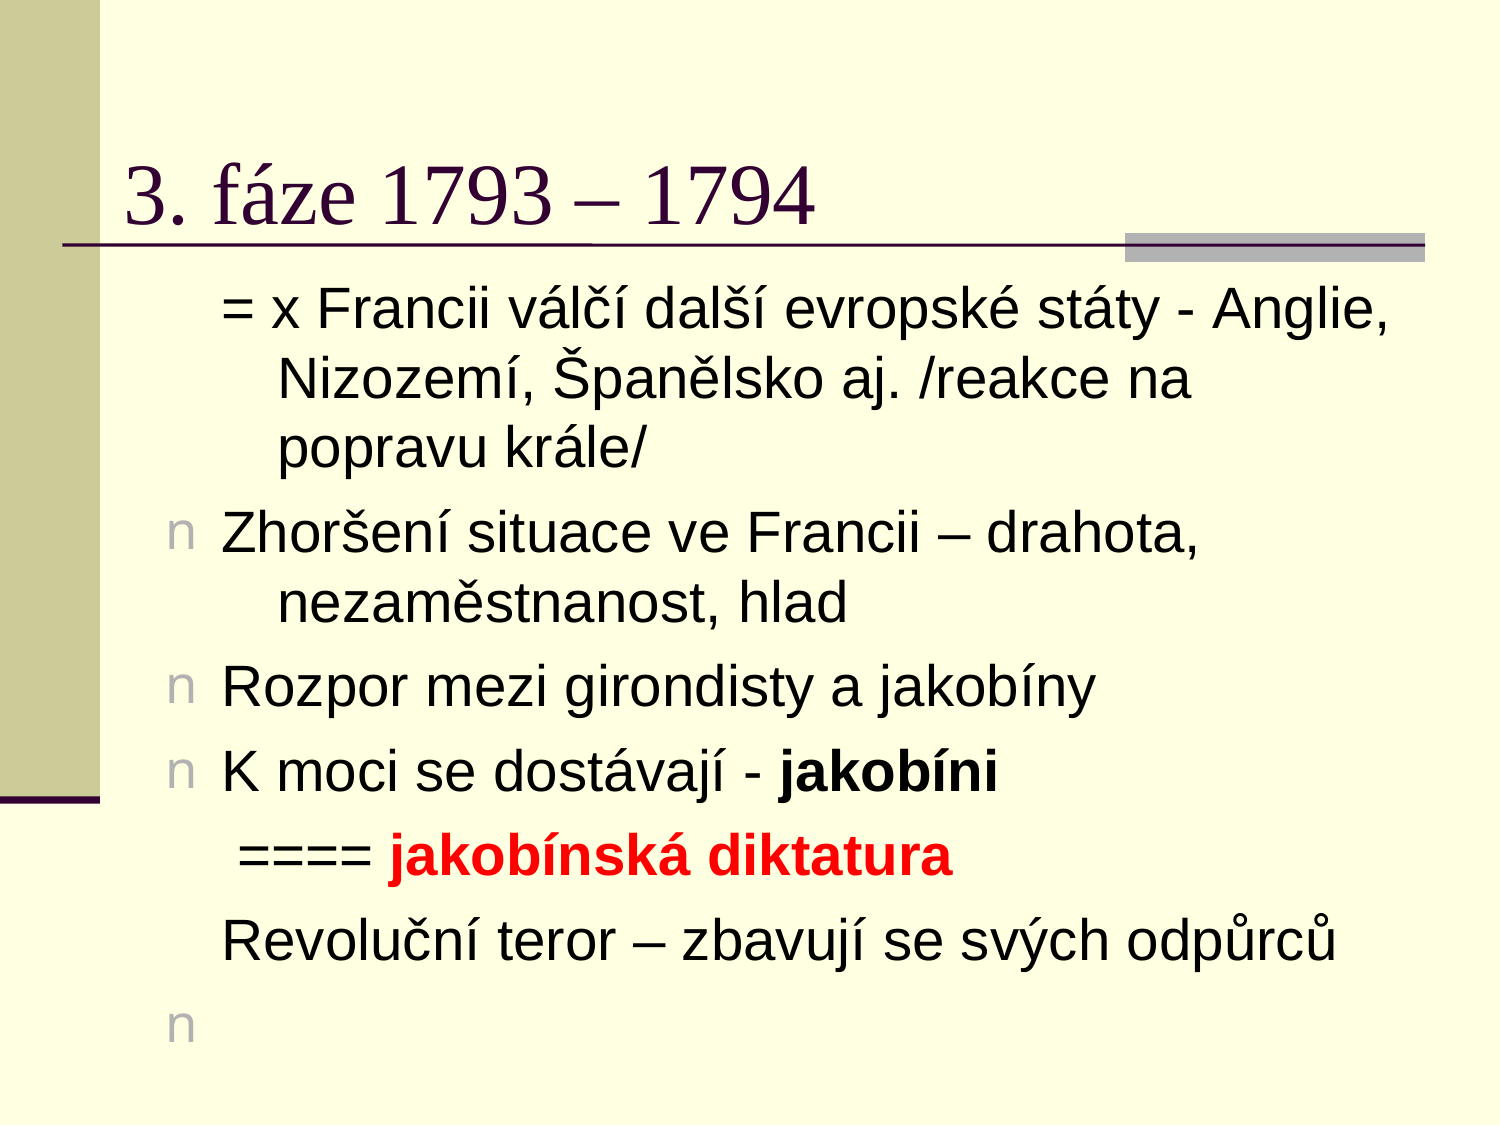

# 3. fáze 1793 – 1794
= x Francii válčí další evropské státy - Anglie, Nizozemí, Španělsko aj. /reakce na popravu krále/
Zhoršení situace ve Francii – drahota, nezaměstnanost, hlad
Rozpor mezi girondisty a jakobíny
K moci se dostávají - jakobíni
 ==== jakobínská diktatura
Revoluční teror – zbavují se svých odpůrců